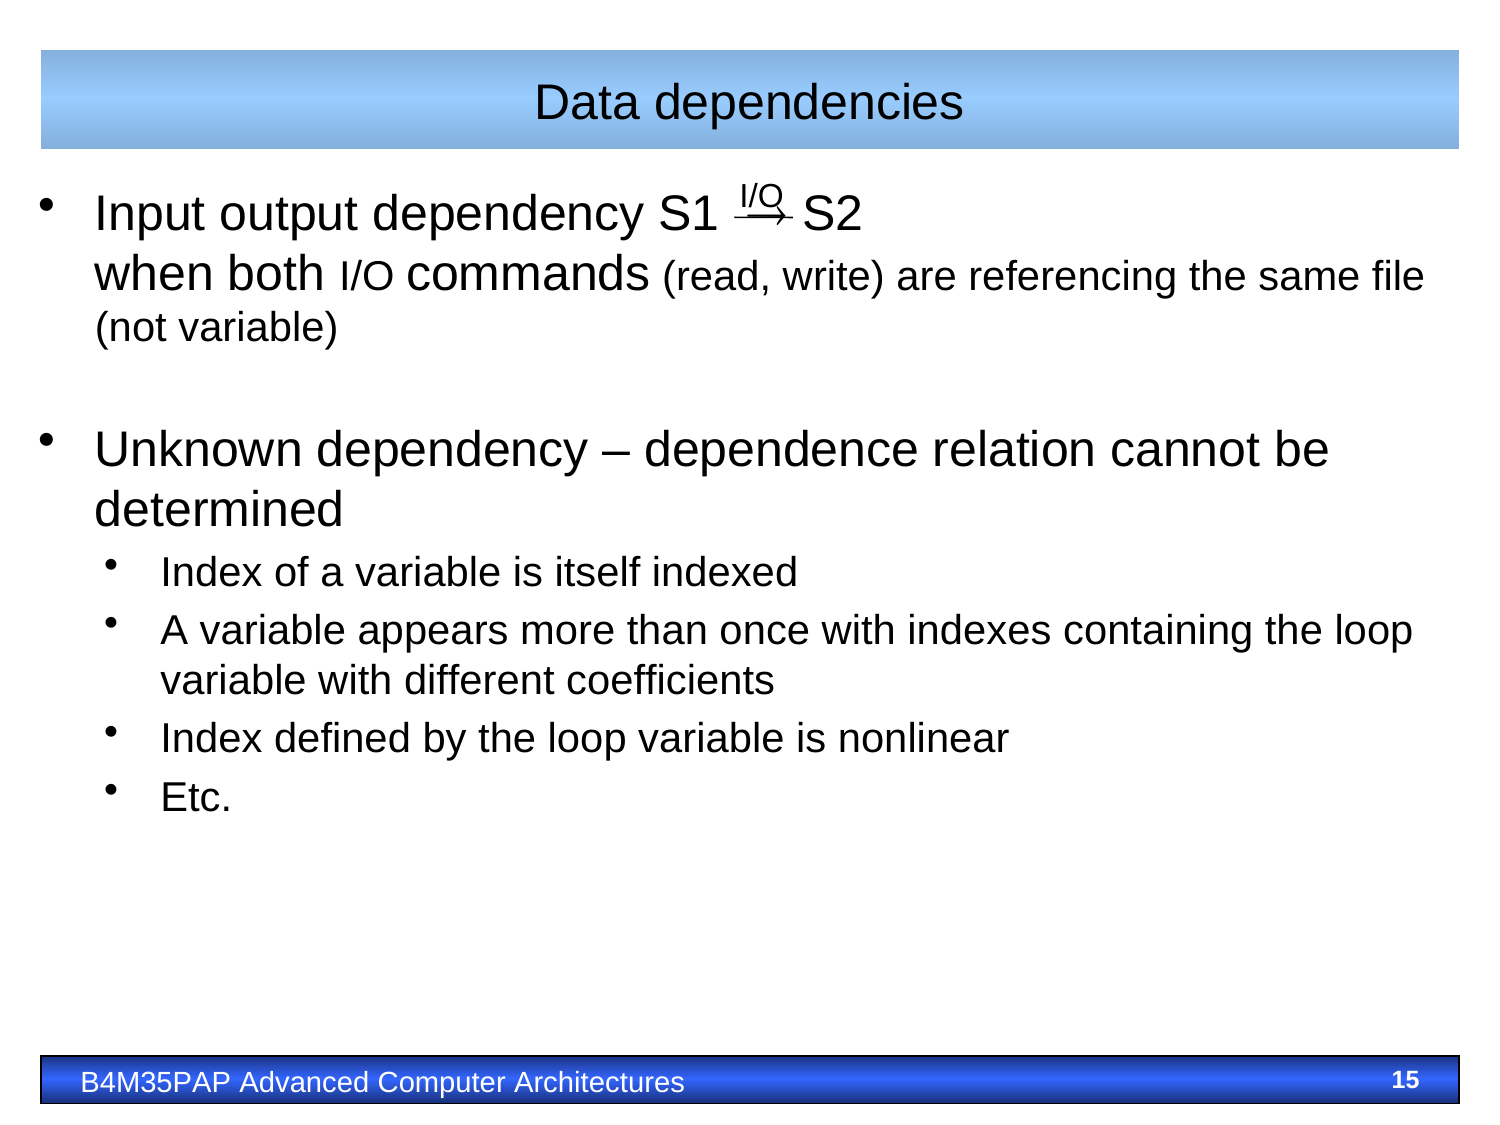

# Data dependencies
I/O
Input output dependency S1  S2
when both I/O commands (read, write) are referencing the same file (not variable)
Unknown dependency – dependence relation cannot be determined
Index of a variable is itself indexed
A variable appears more than once with indexes containing the loop variable with different coefficients
Index defined by the loop variable is nonlinear
Etc.